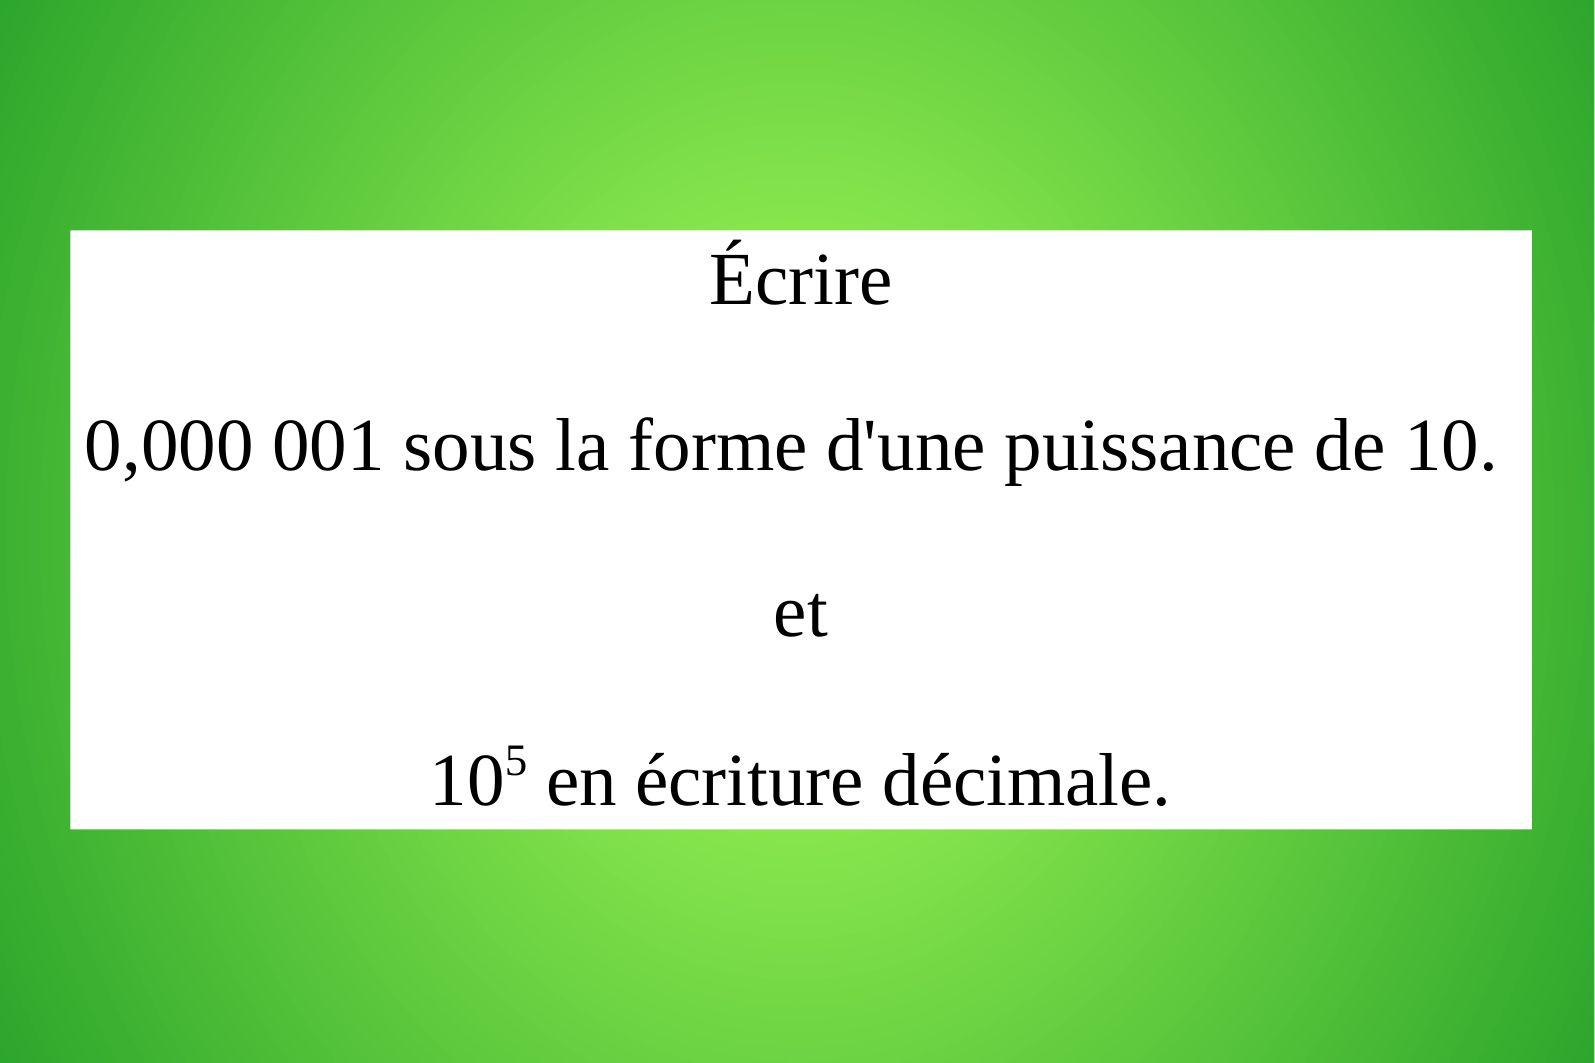

Écrire
0,000 001 sous la forme d'une puissance de 10.
et
 105 en écriture décimale.